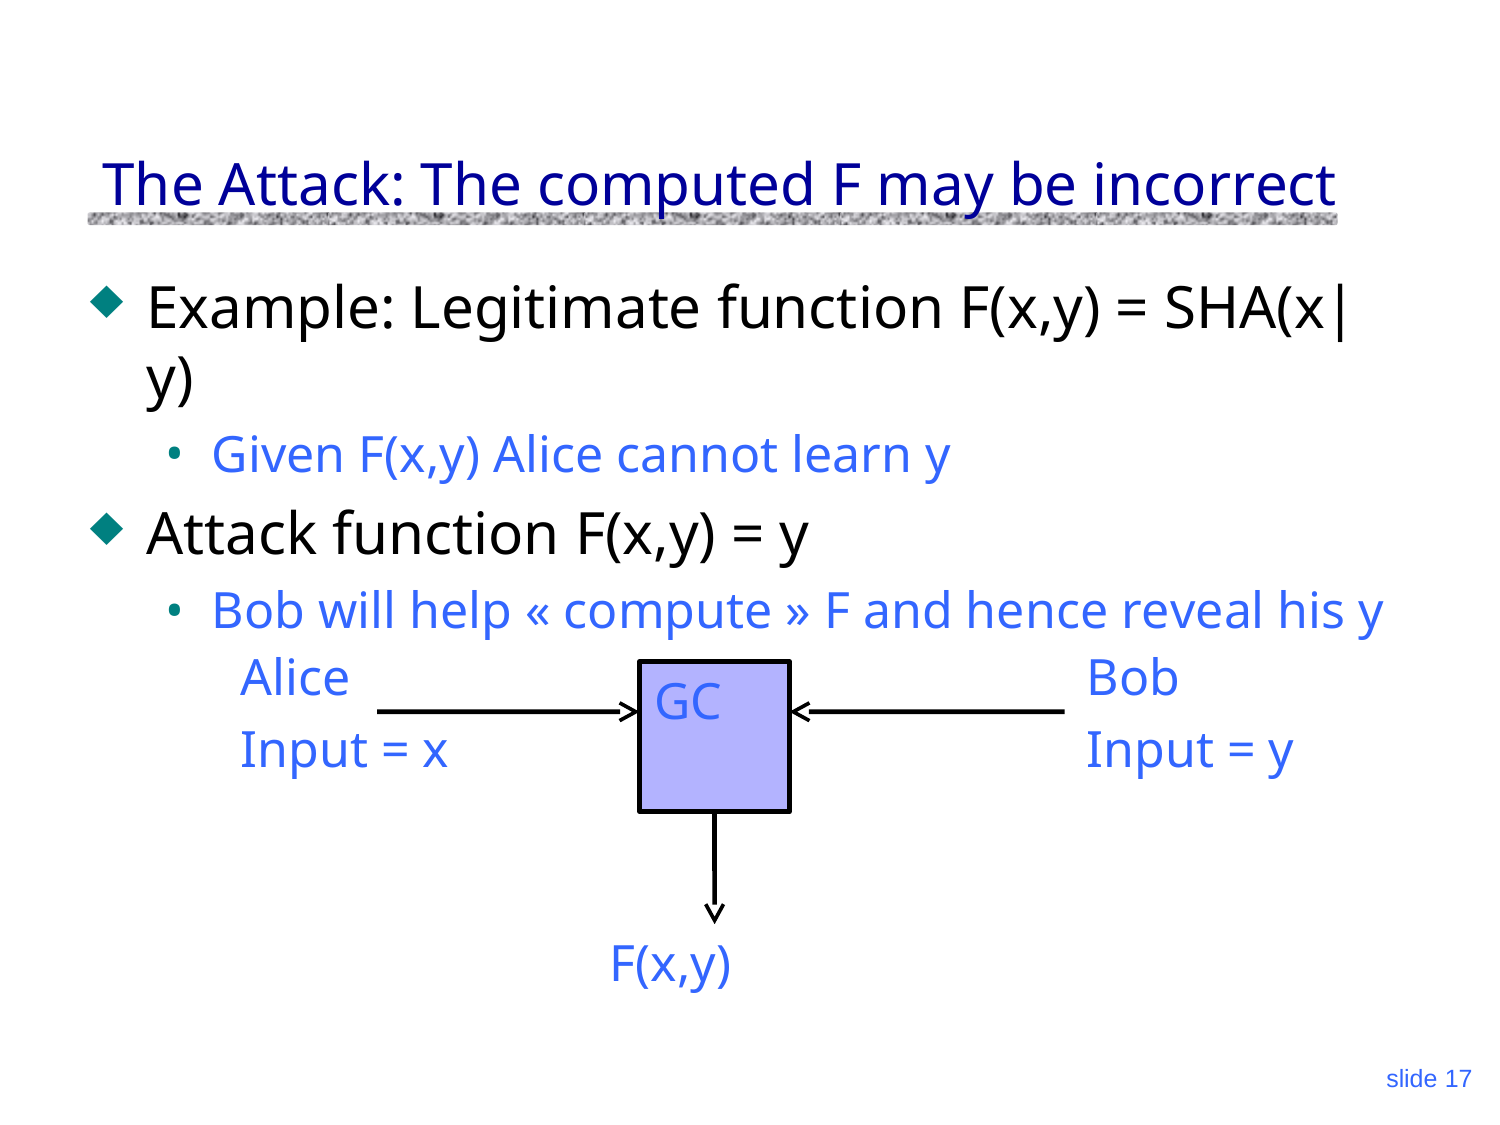

# The Attack: The computed F may be incorrect
Example: Legitimate function F(x,y) = SHA(x|y)
Given F(x,y) Alice cannot learn y
Attack function F(x,y) = y
Bob will help « compute » F and hence reveal his y
Alice
Input = x
Bob
Input = y
GC
F(x,y)
slide